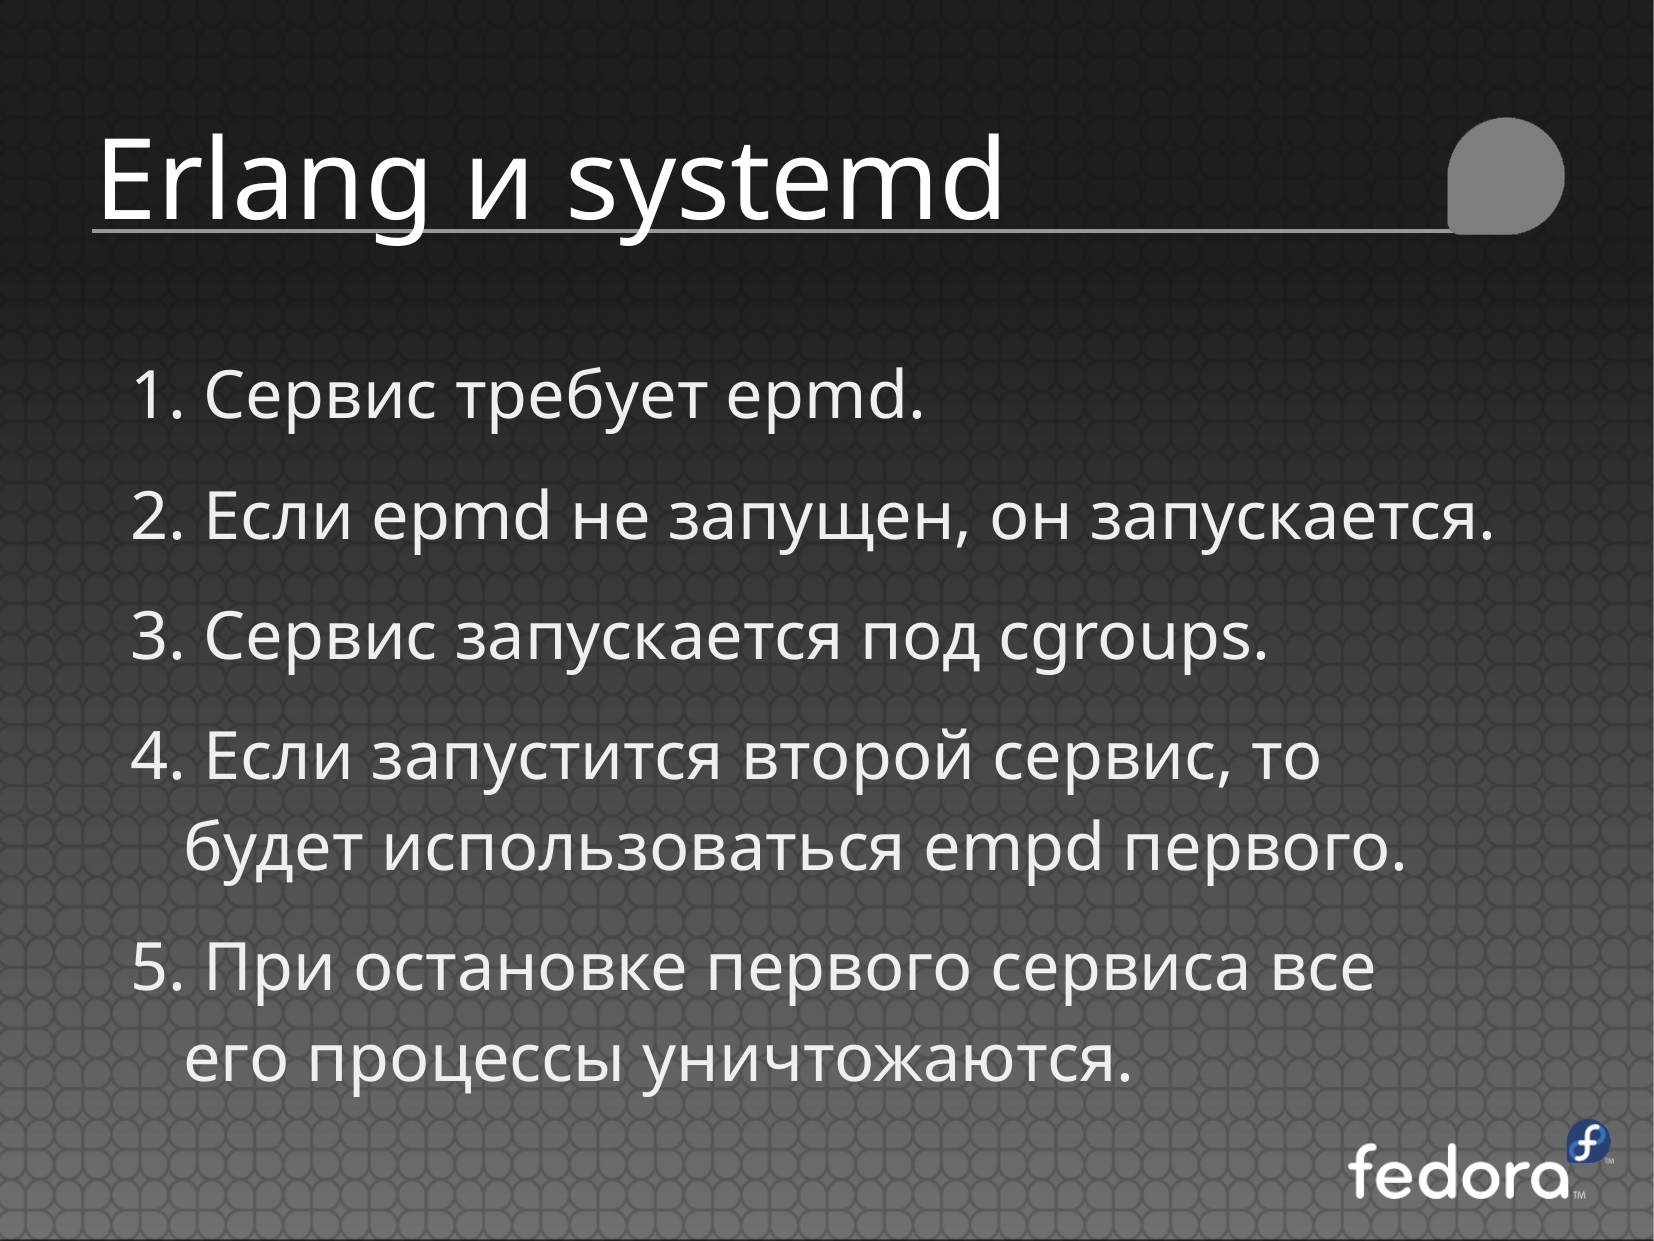

# Erlang и systemd
 Сервис требует epmd.
 Если epmd не запущен, он запускается.
 Сервис запускается под cgroups.
 Если запустится второй сервис, то будет использоваться empd первого.
 При остановке первого сервиса все его процессы уничтожаются.